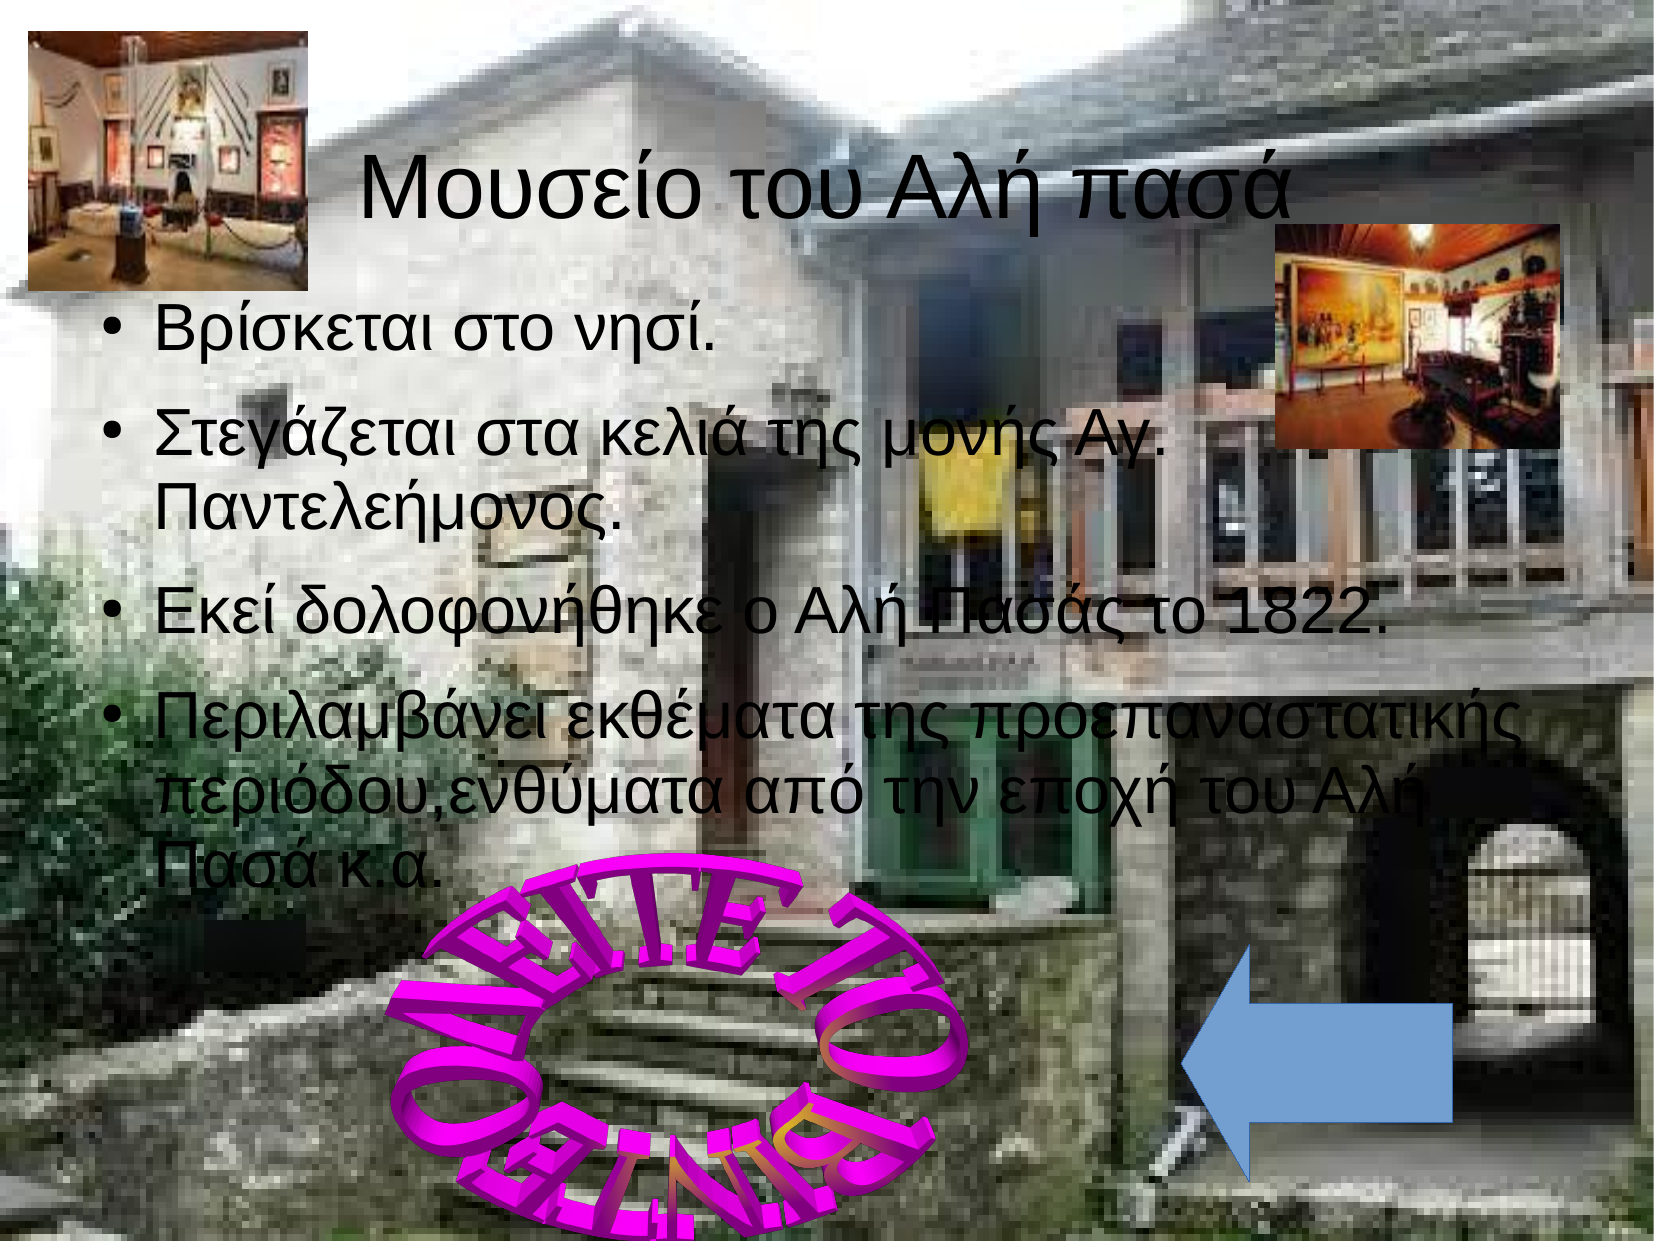

# Μουσείο του Αλή πασά
Βρίσκεται στο νησί.
Στεγάζεται στα κελιά της μονής Αγ. Παντελεήμονος.
Εκεί δολοφονήθηκε ο Αλή Πασάς το 1822.
Περιλαμβάνει εκθέματα της προεπαναστατικής περιόδου,ενθύματα από την εποχή του Αλή Πασά κ.α.
ΔΕΙΤΕ ΤΟ ΒΙΝΤΕΟ